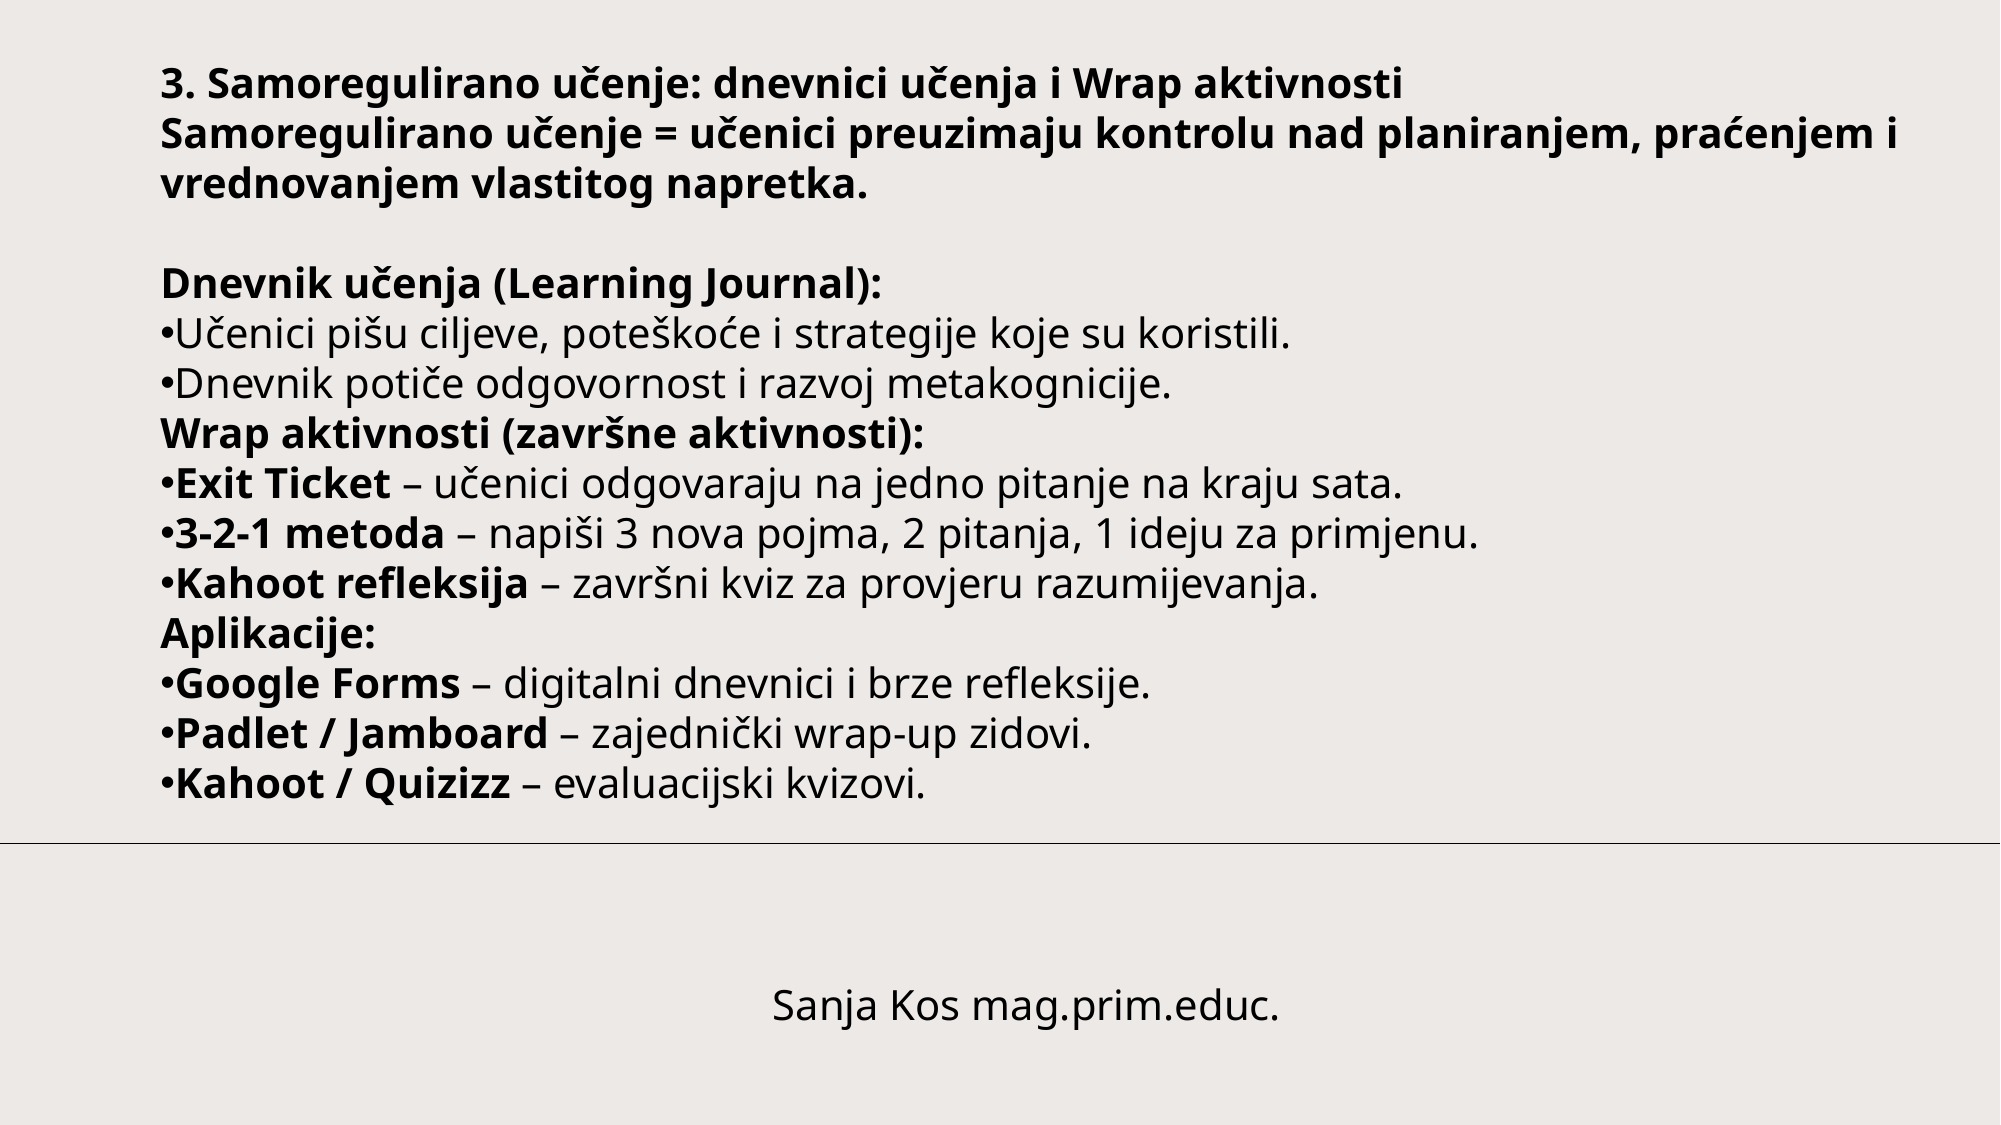

3. Samoregulirano učenje: dnevnici učenja i Wrap aktivnosti
Samoregulirano učenje = učenici preuzimaju kontrolu nad planiranjem, praćenjem i vrednovanjem vlastitog napretka.
Dnevnik učenja (Learning Journal):
Učenici pišu ciljeve, poteškoće i strategije koje su koristili.
Dnevnik potiče odgovornost i razvoj metakognicije.
Wrap aktivnosti (završne aktivnosti):
Exit Ticket – učenici odgovaraju na jedno pitanje na kraju sata.
3-2-1 metoda – napiši 3 nova pojma, 2 pitanja, 1 ideju za primjenu.
Kahoot refleksija – završni kviz za provjeru razumijevanja.
Aplikacije:
Google Forms – digitalni dnevnici i brze refleksije.
Padlet / Jamboard – zajednički wrap-up zidovi.
Kahoot / Quizizz – evaluacijski kvizovi.
# Sanja Kos mag.prim.educ.